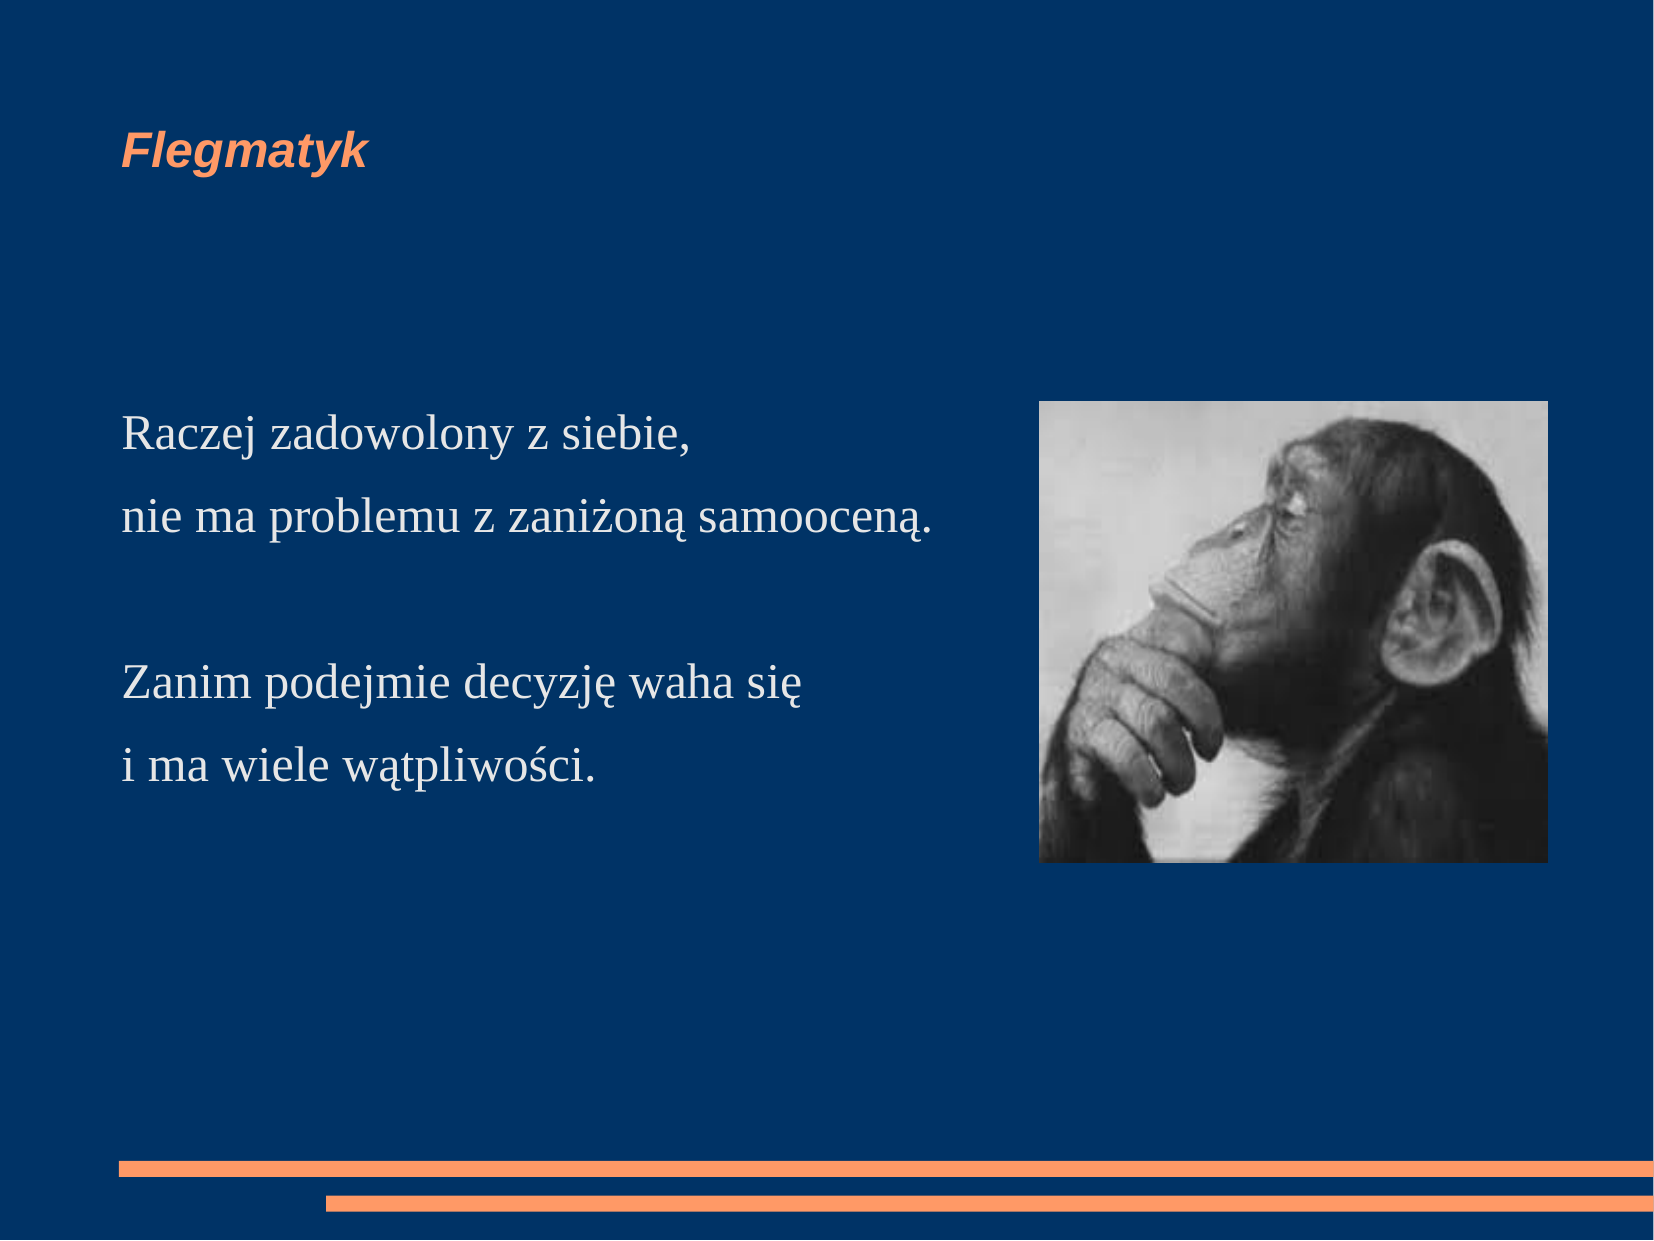

# Flegmatyk
Raczej zadowolony z siebie,
nie ma problemu z zaniżoną samooceną.
Zanim podejmie decyzję waha się
i ma wiele wątpliwości.